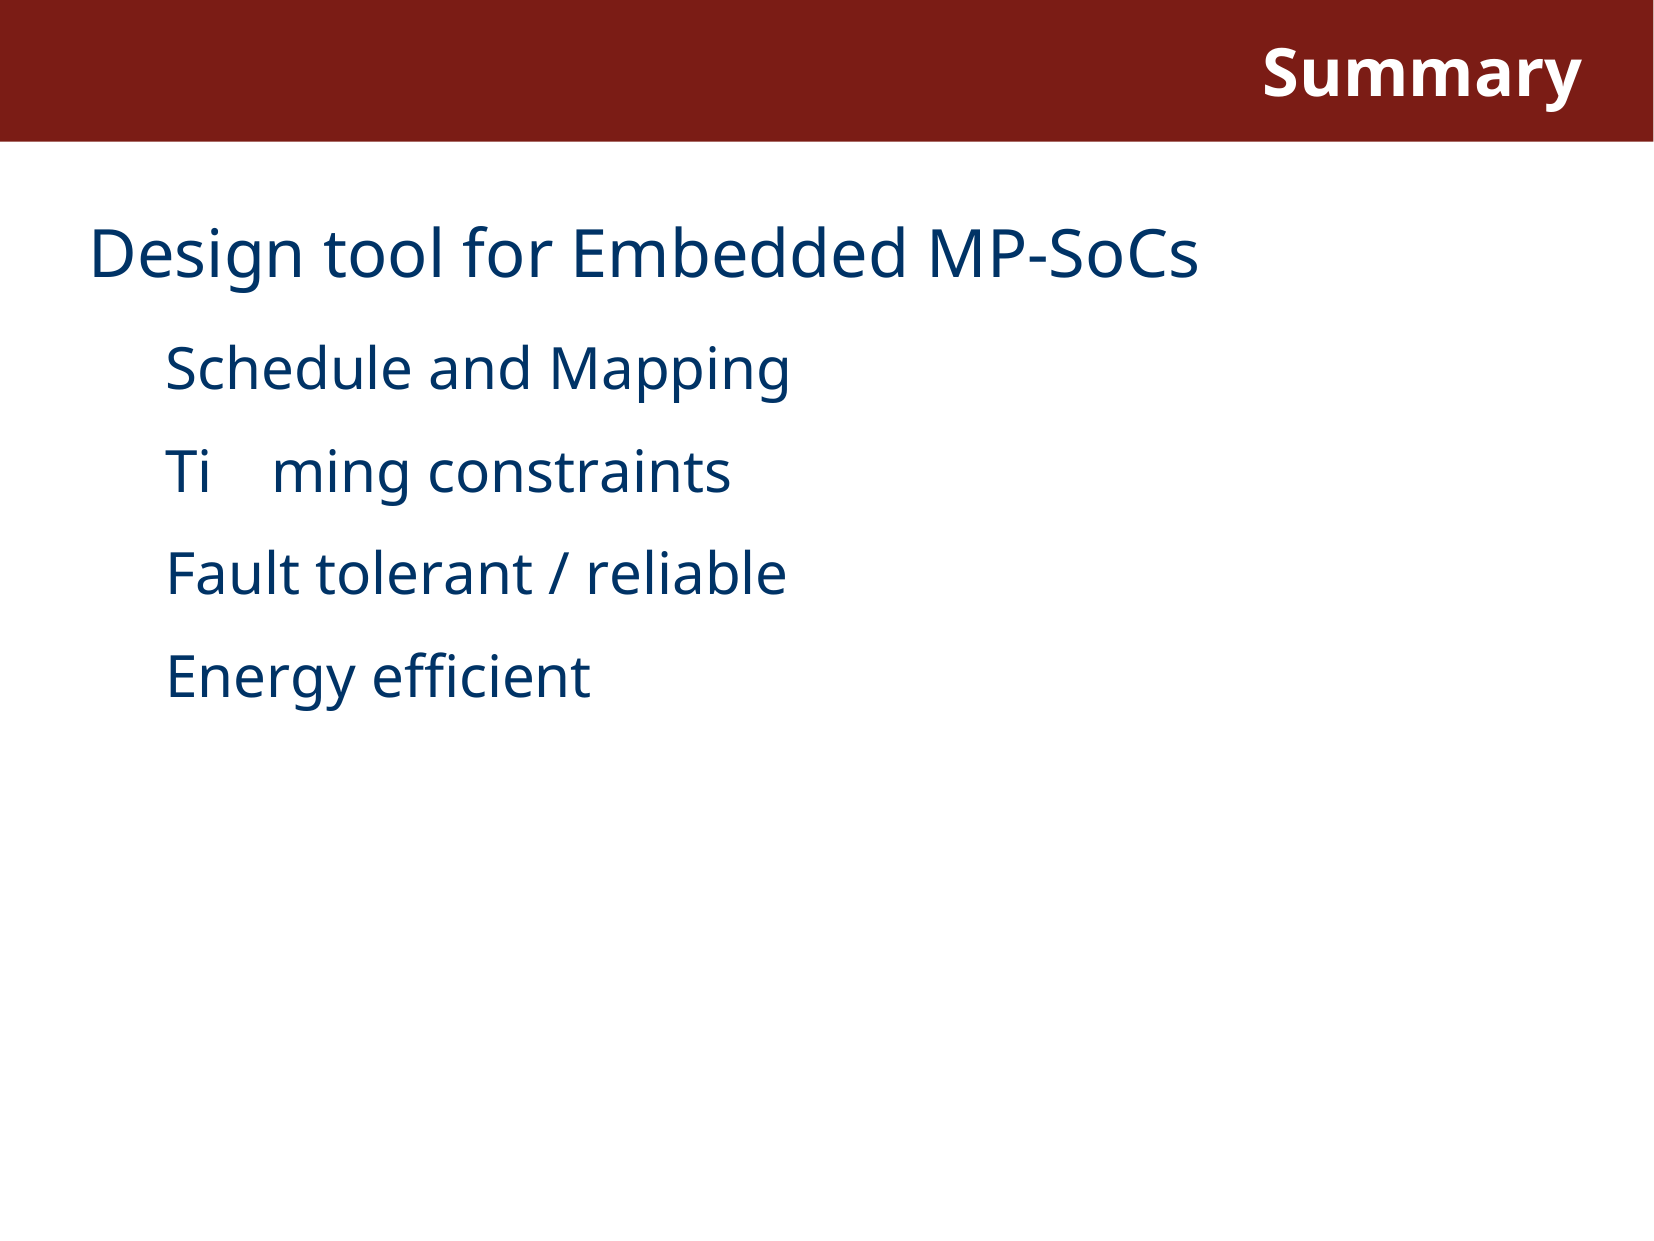

# Summary
Design tool for Embedded MP-SoCs
Schedule and Mapping
Ti	ming constraints
Fault tolerant / reliable
Energy efficient